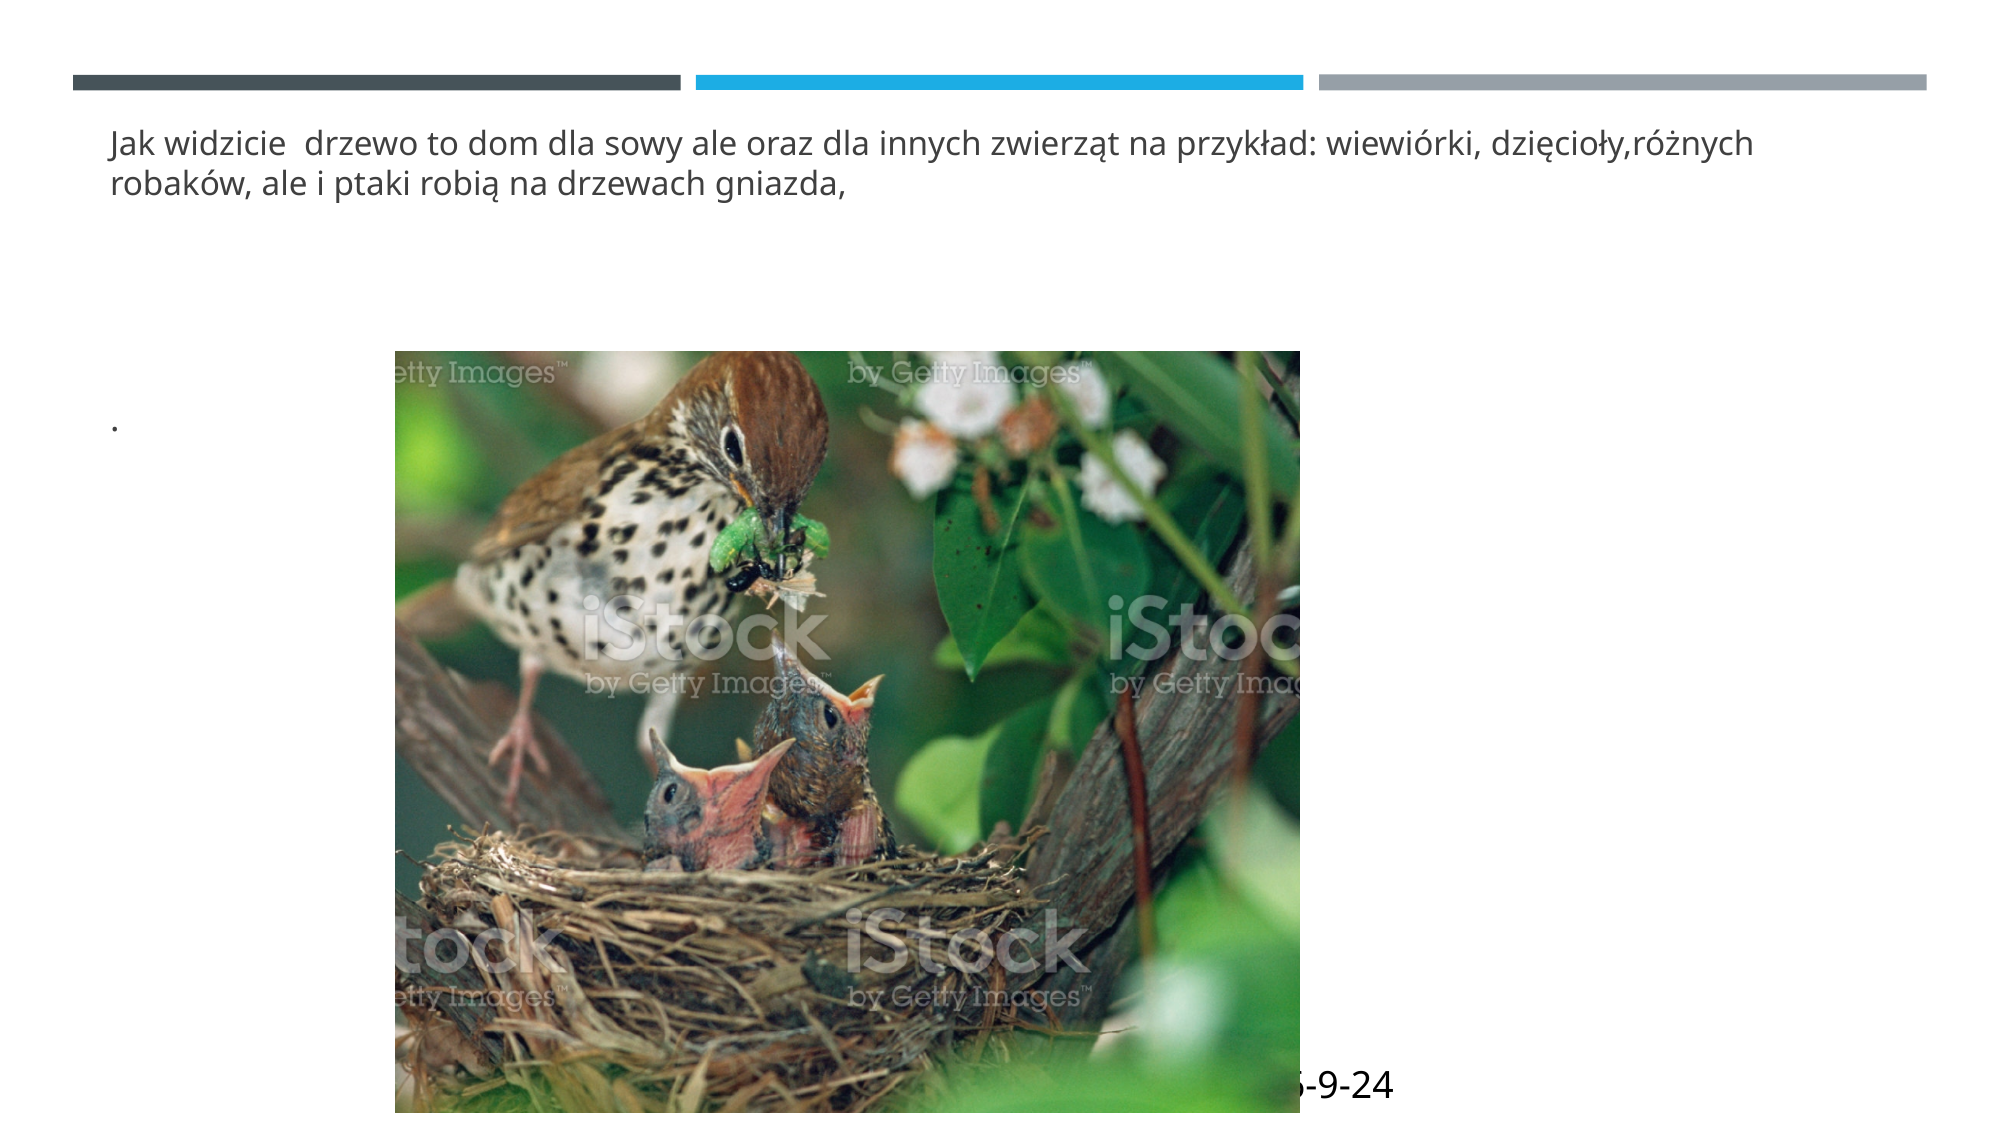

# Jak widzicie drzewo to dom dla sowy ale oraz dla innych zwierząt na przykład: wiewiórki, dzięcioły,różnych robaków, ale i ptaki robią na drzewach gniazda,
.
26-8-21